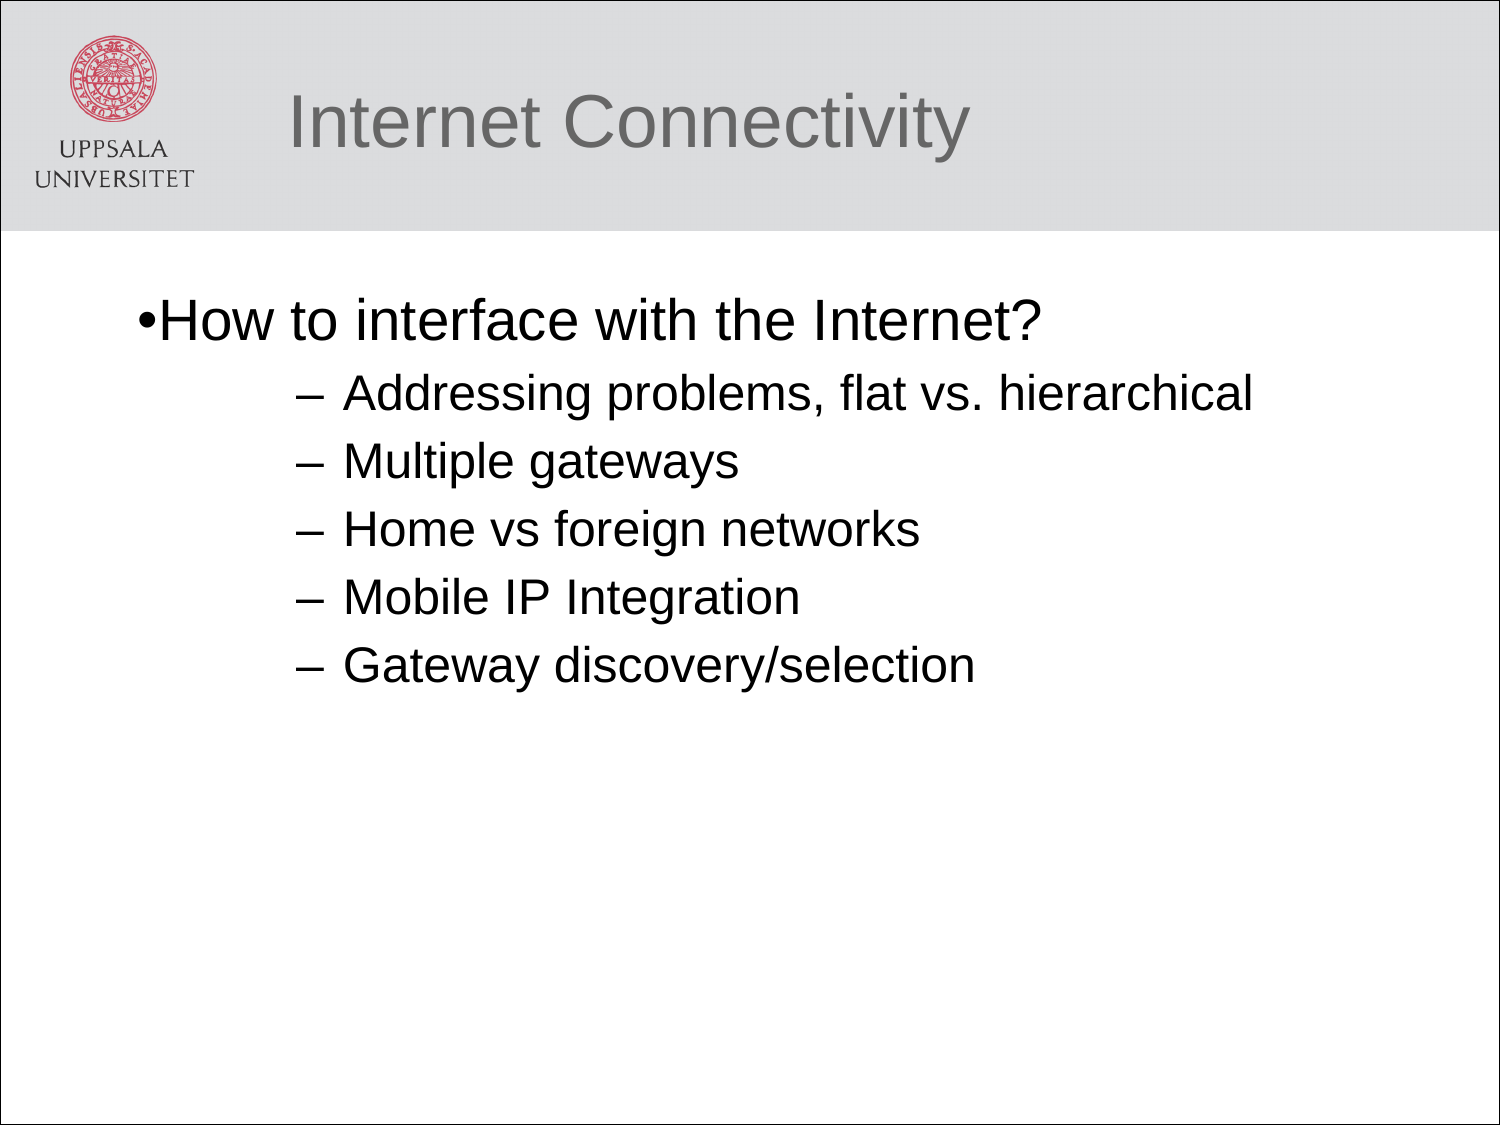

# Internet Connectivity
How to interface with the Internet?
Addressing problems, flat vs. hierarchical
Multiple gateways
Home vs foreign networks
Mobile IP Integration
Gateway discovery/selection